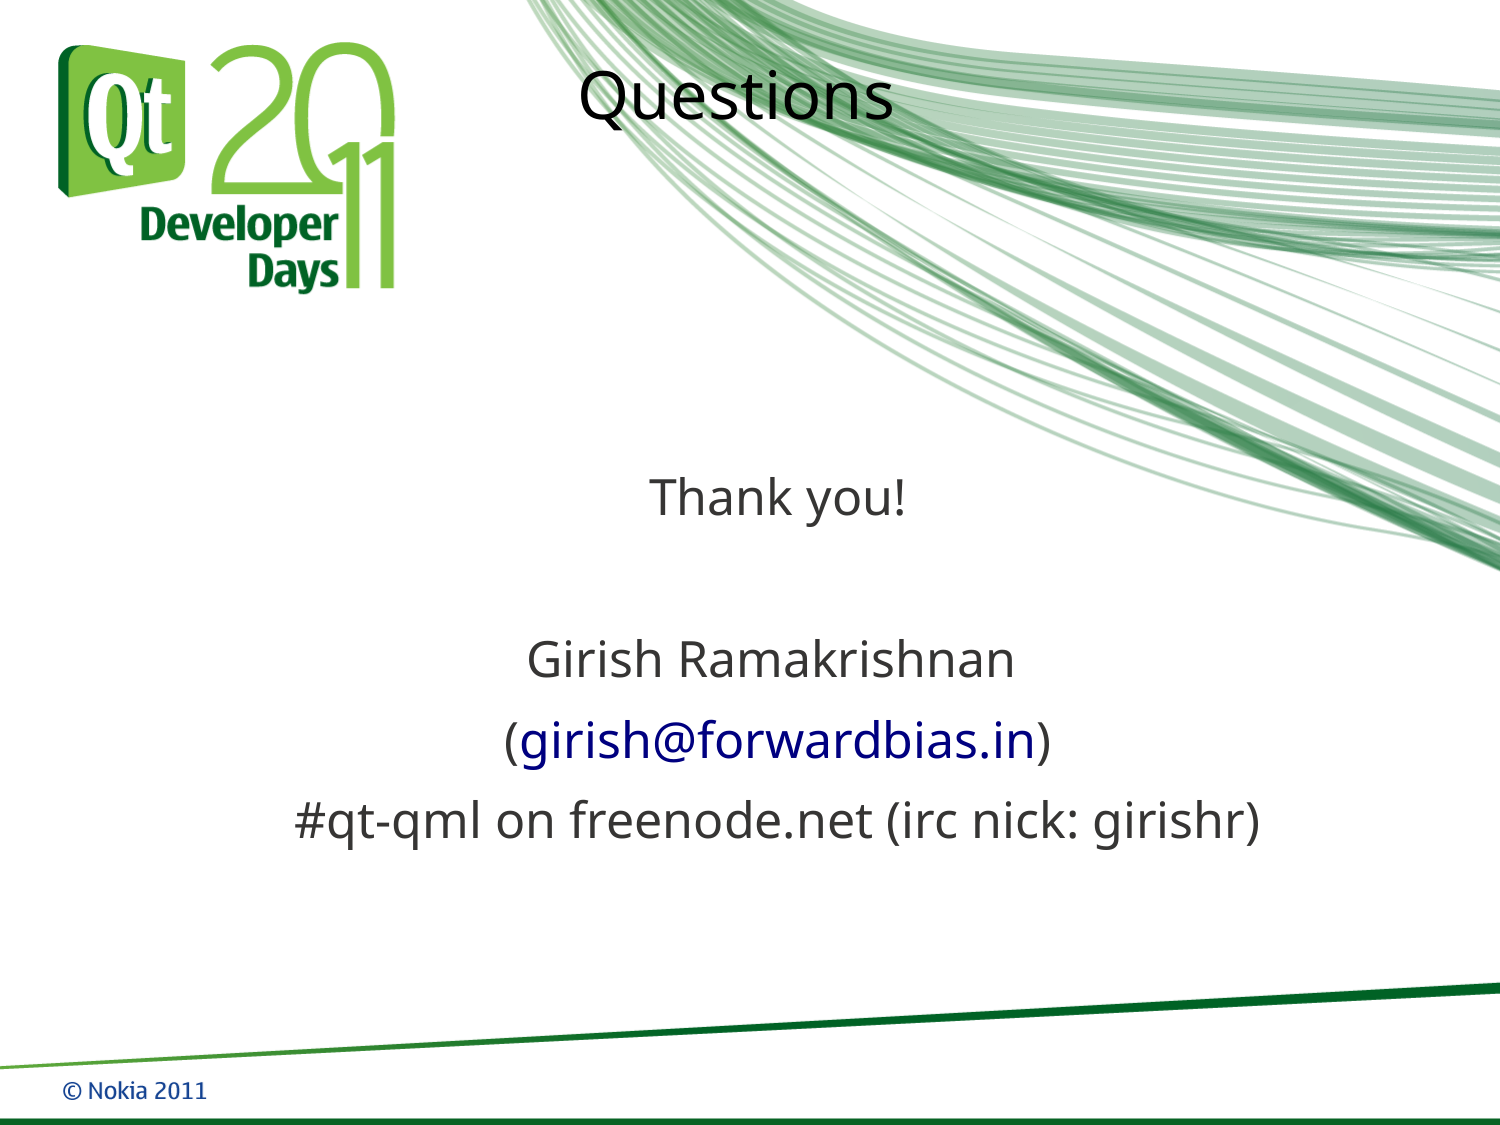

# Questions
Thank you!
Girish Ramakrishnan
(girish@forwardbias.in)
#qt-qml on freenode.net (irc nick: girishr)